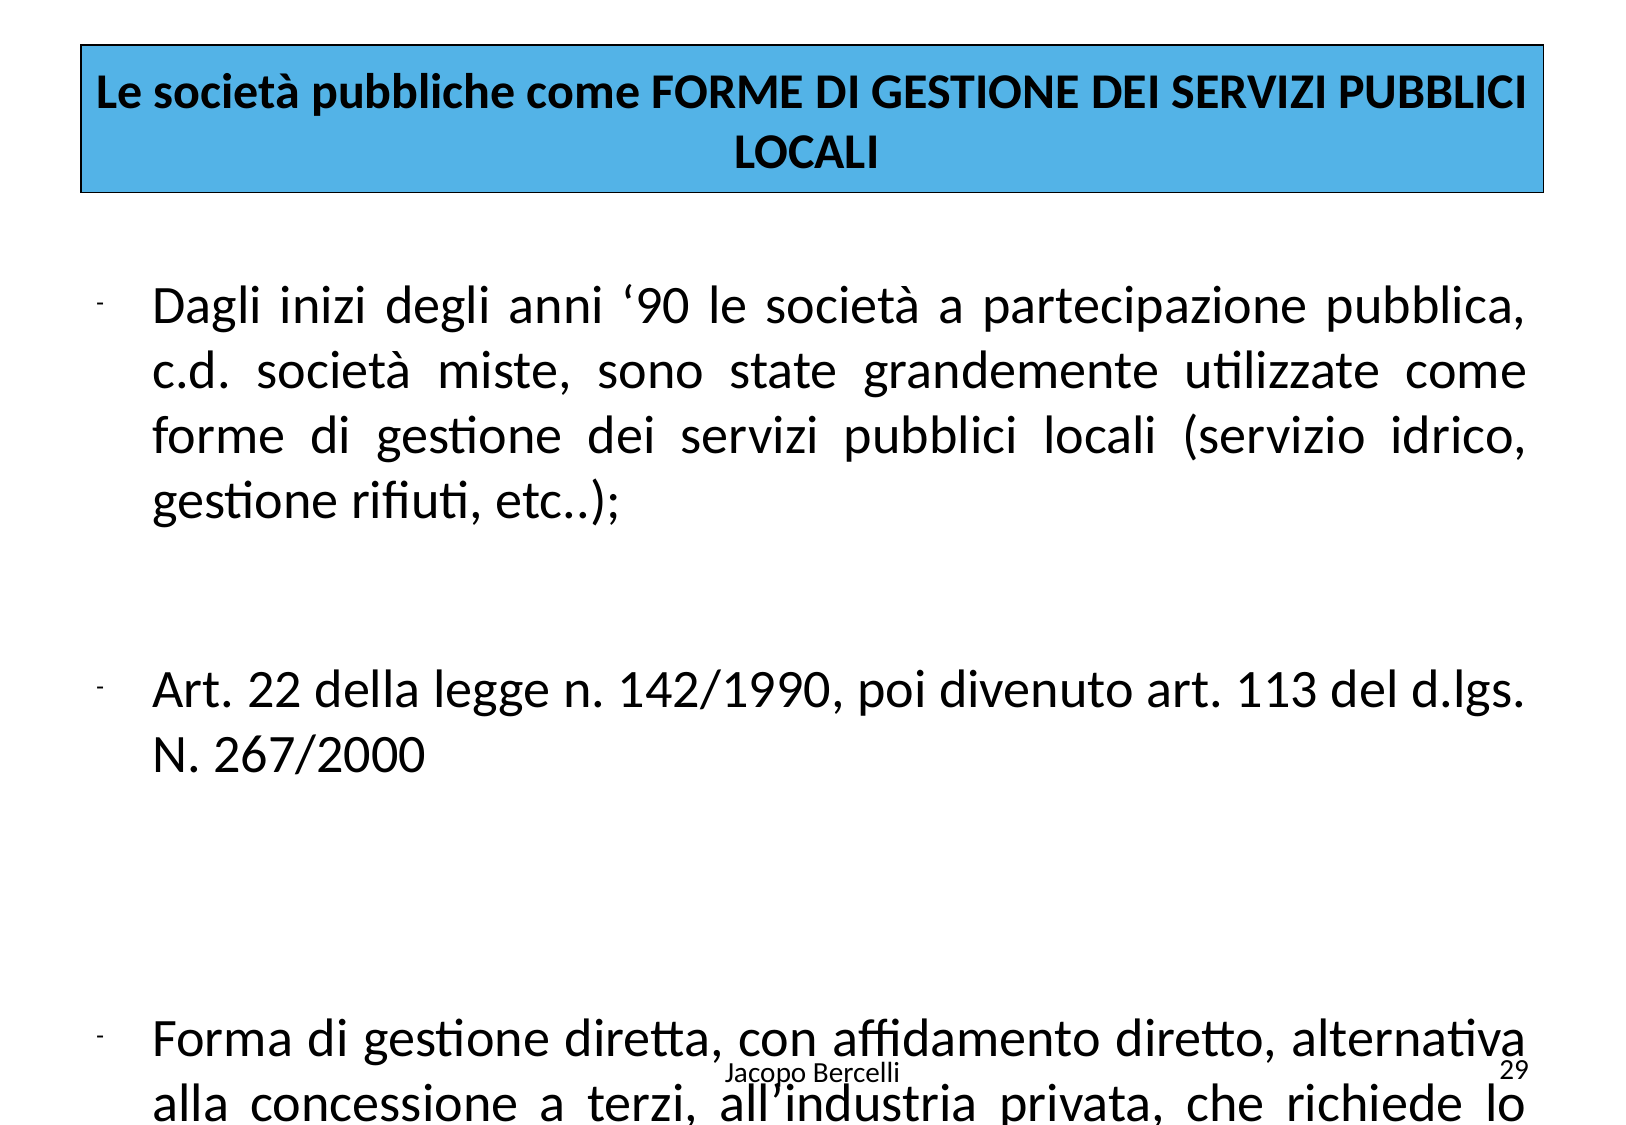

# Le società pubbliche come FORME DI GESTIONE DEI SERVIZI PUBBLICI LOCALI
Dagli inizi degli anni ‘90 le società a partecipazione pubblica, c.d. società miste, sono state grandemente utilizzate come forme di gestione dei servizi pubblici locali (servizio idrico, gestione rifiuti, etc..);
Art. 22 della legge n. 142/1990, poi divenuto art. 113 del d.lgs. N. 267/2000
Forma di gestione diretta, con affidamento diretto, alternativa alla concessione a terzi, all’industria privata, che richiede lo svolgimento di una gara
Jacopo Bercelli